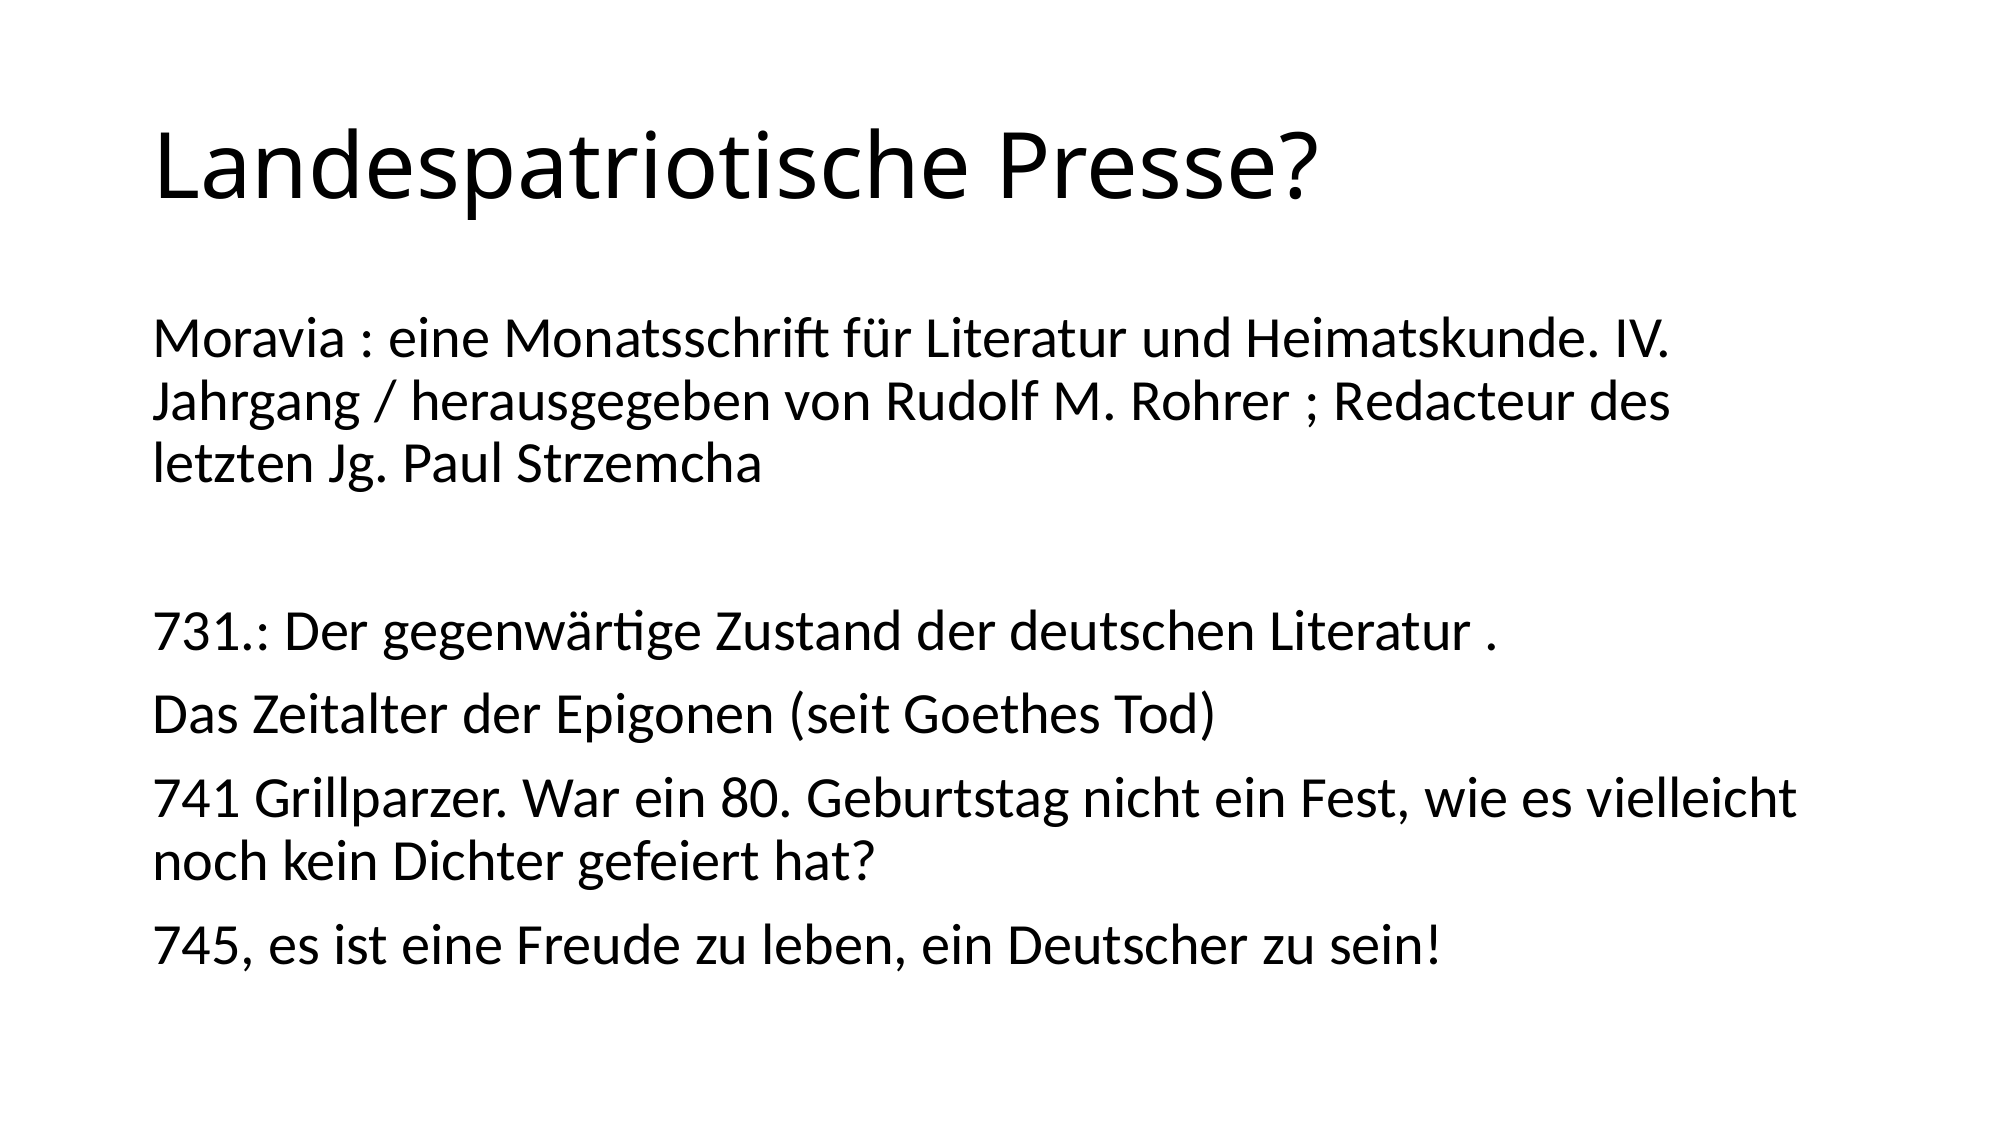

# Landespatriotische Presse?
Moravia : eine Monatsschrift für Literatur und Heimatskunde. IV. Jahrgang / herausgegeben von Rudolf M. Rohrer ; Redacteur des letzten Jg. Paul Strzemcha
731.: Der gegenwärtige Zustand der deutschen Literatur .
Das Zeitalter der Epigonen (seit Goethes Tod)
741 Grillparzer. War ein 80. Geburtstag nicht ein Fest, wie es vielleicht noch kein Dichter gefeiert hat?
745, es ist eine Freude zu leben, ein Deutscher zu sein!